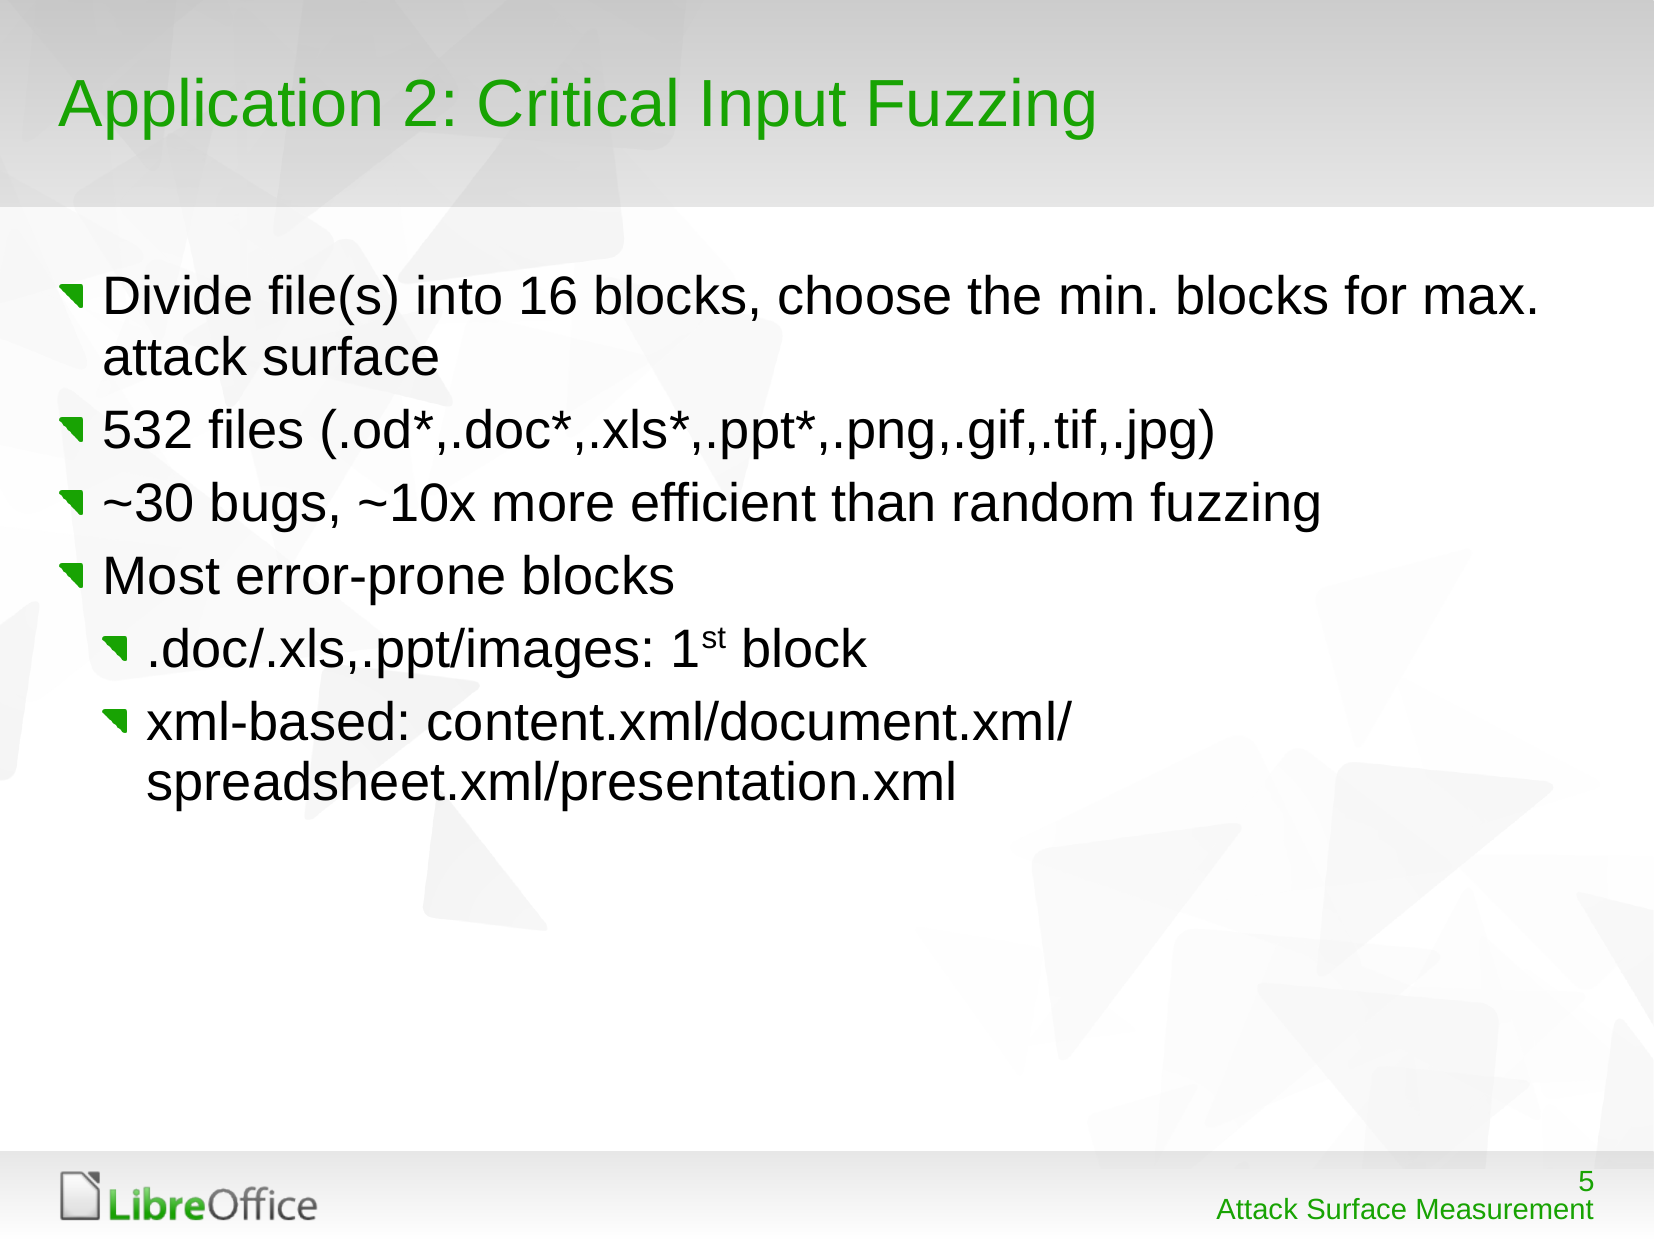

# Application 2: Critical Input Fuzzing
Divide file(s) into 16 blocks, choose the min. blocks for max. attack surface
532 files (.od*,.doc*,.xls*,.ppt*,.png,.gif,.tif,.jpg)
~30 bugs, ~10x more efficient than random fuzzing
Most error-prone blocks
.doc/.xls,.ppt/images: 1st block
xml-based: content.xml/document.xml/ spreadsheet.xml/presentation.xml
5
Attack Surface Measurement